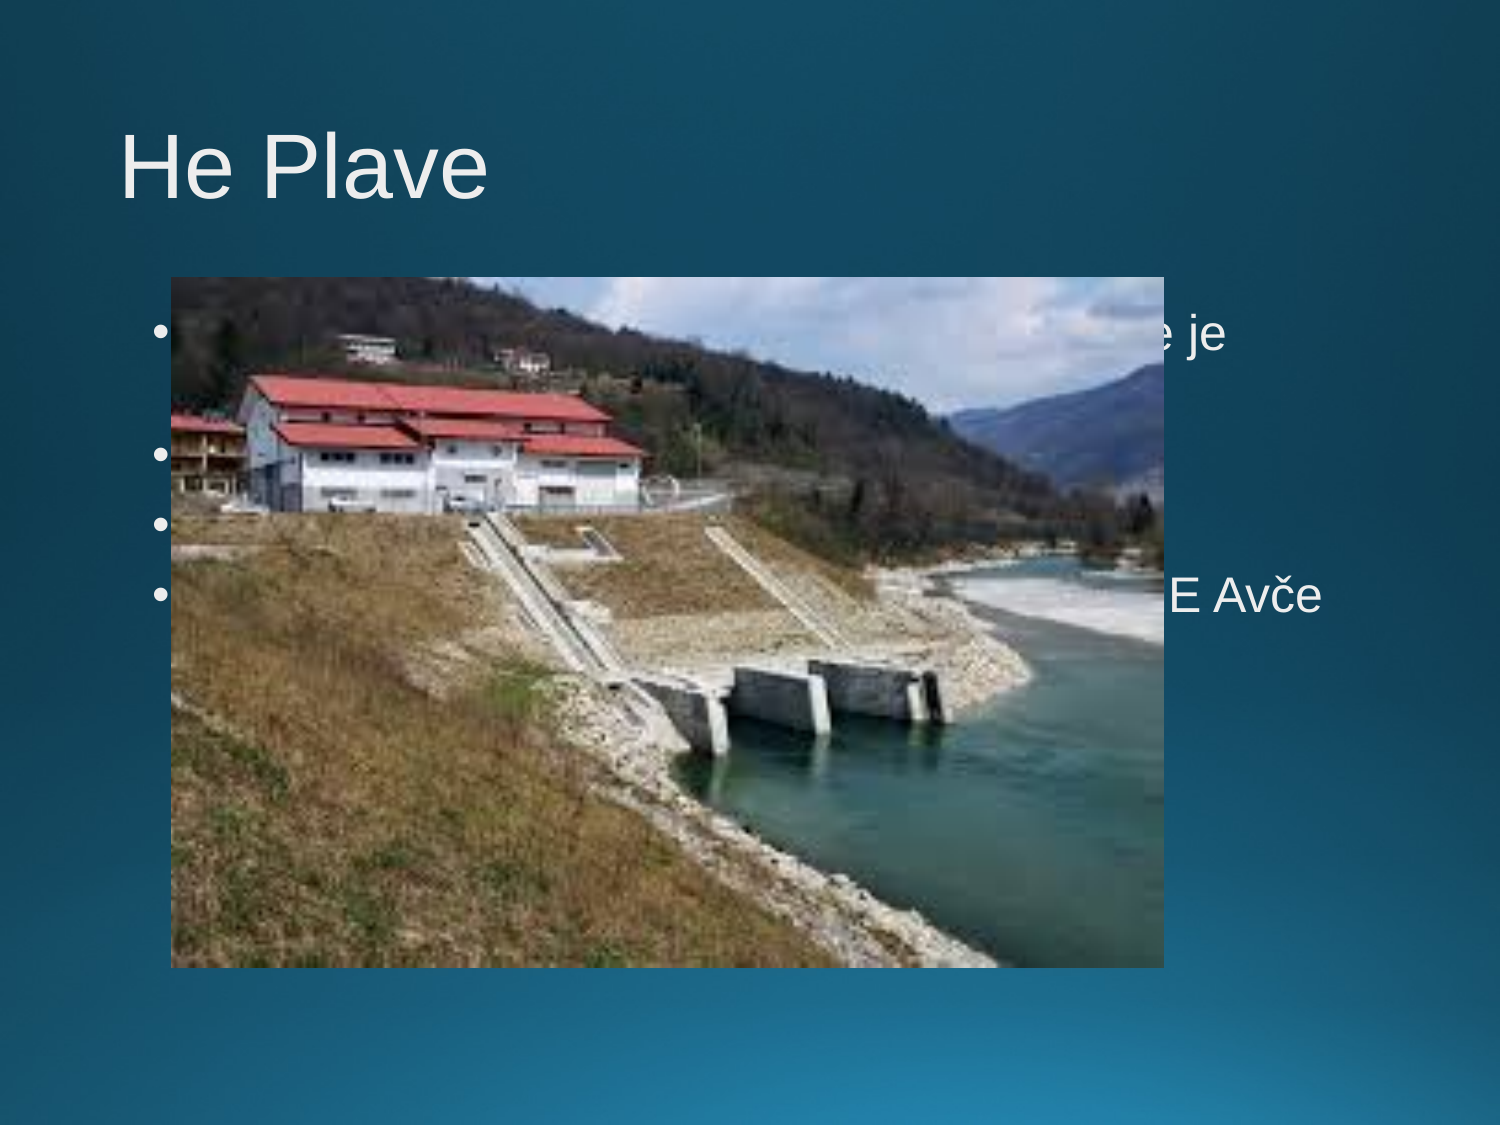

# He Plave
Leta 1936 se je začela gradit leta 1940 pa se je končala.
Deluje z močjo 15MW.
Ima 2 kaplanovi turbini.
Ta HE skupaj z Palve 2,HE Ajba in črpalno HE Avče izkoriščajo vodni bazen za pregrado Ajba .